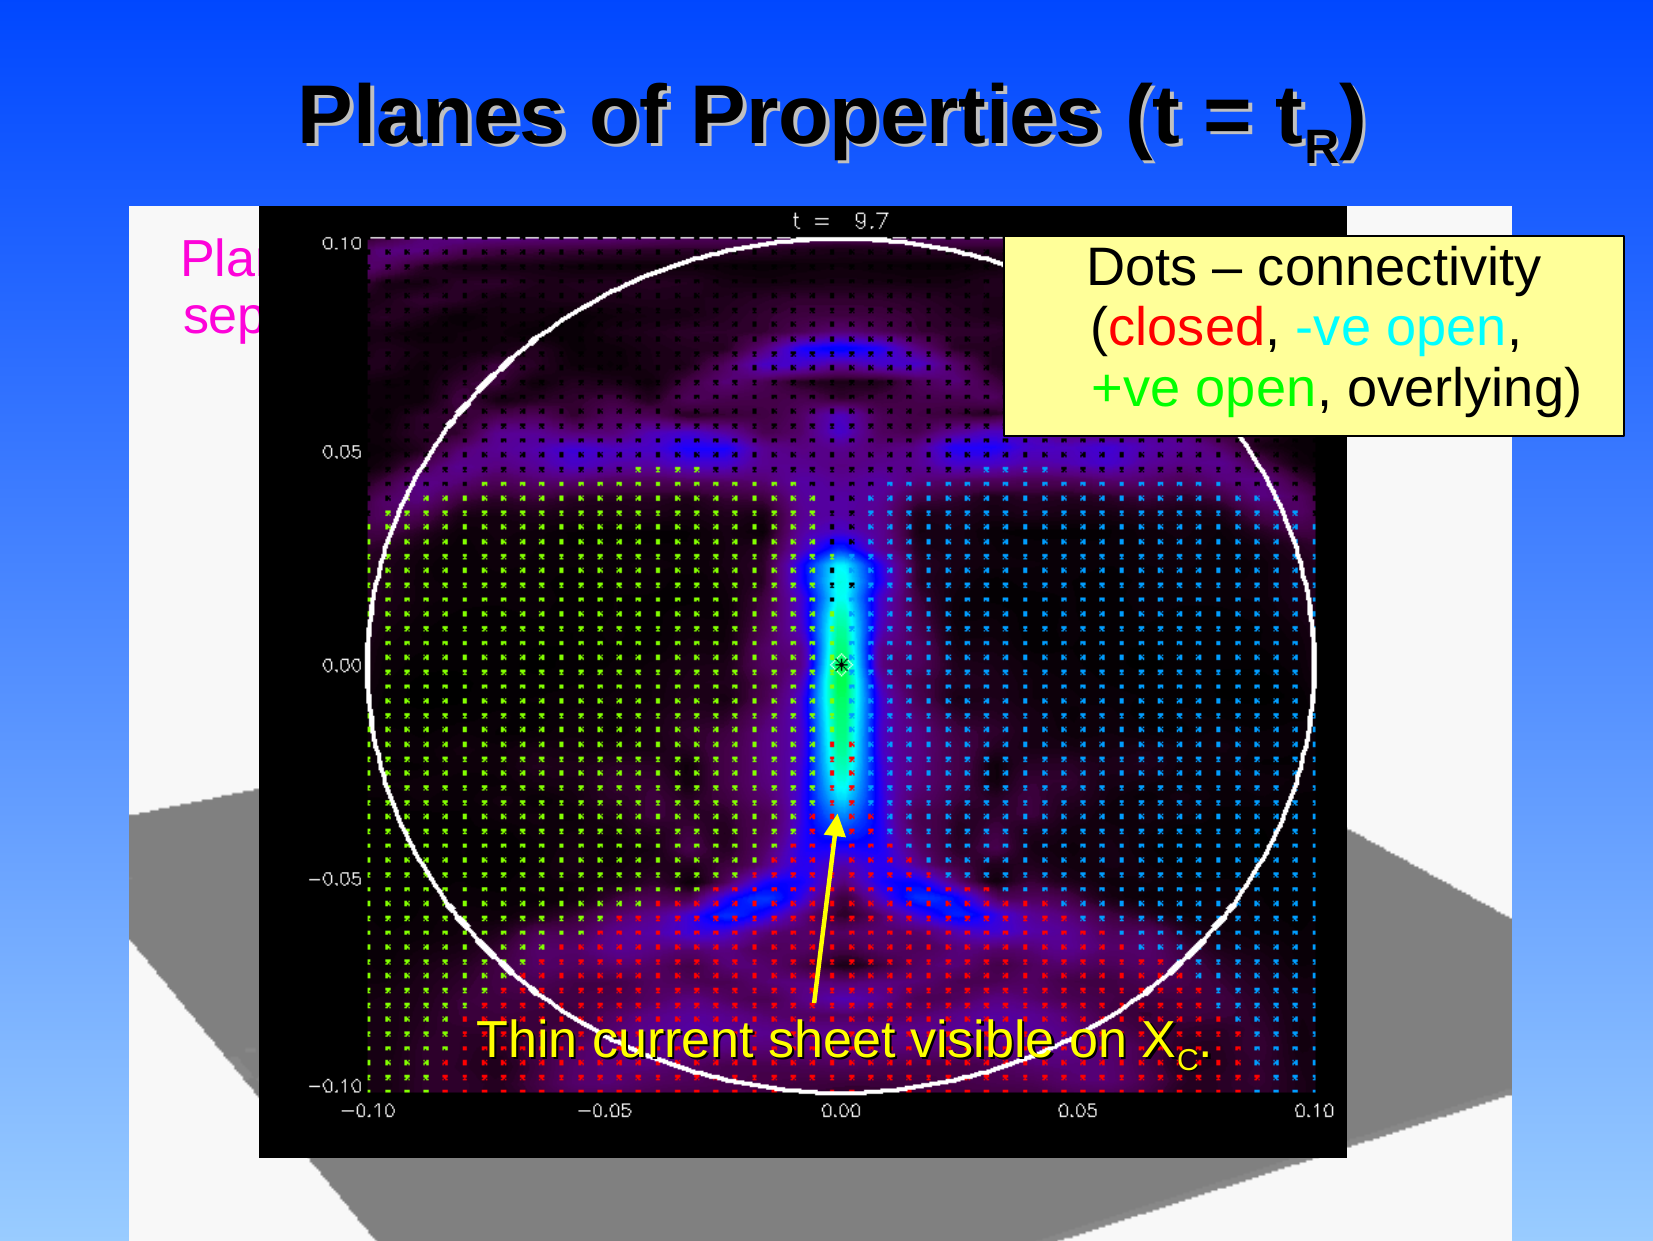

# Planes of Properties (t = tR)
Plane – fixed at 0.5 of
separator XC's length.
Dots – connectivity
(closed, -ve open,
+ve open, overlying)
Set plane perpendicular
to separator
normal
Thin current sheet visible on XC.